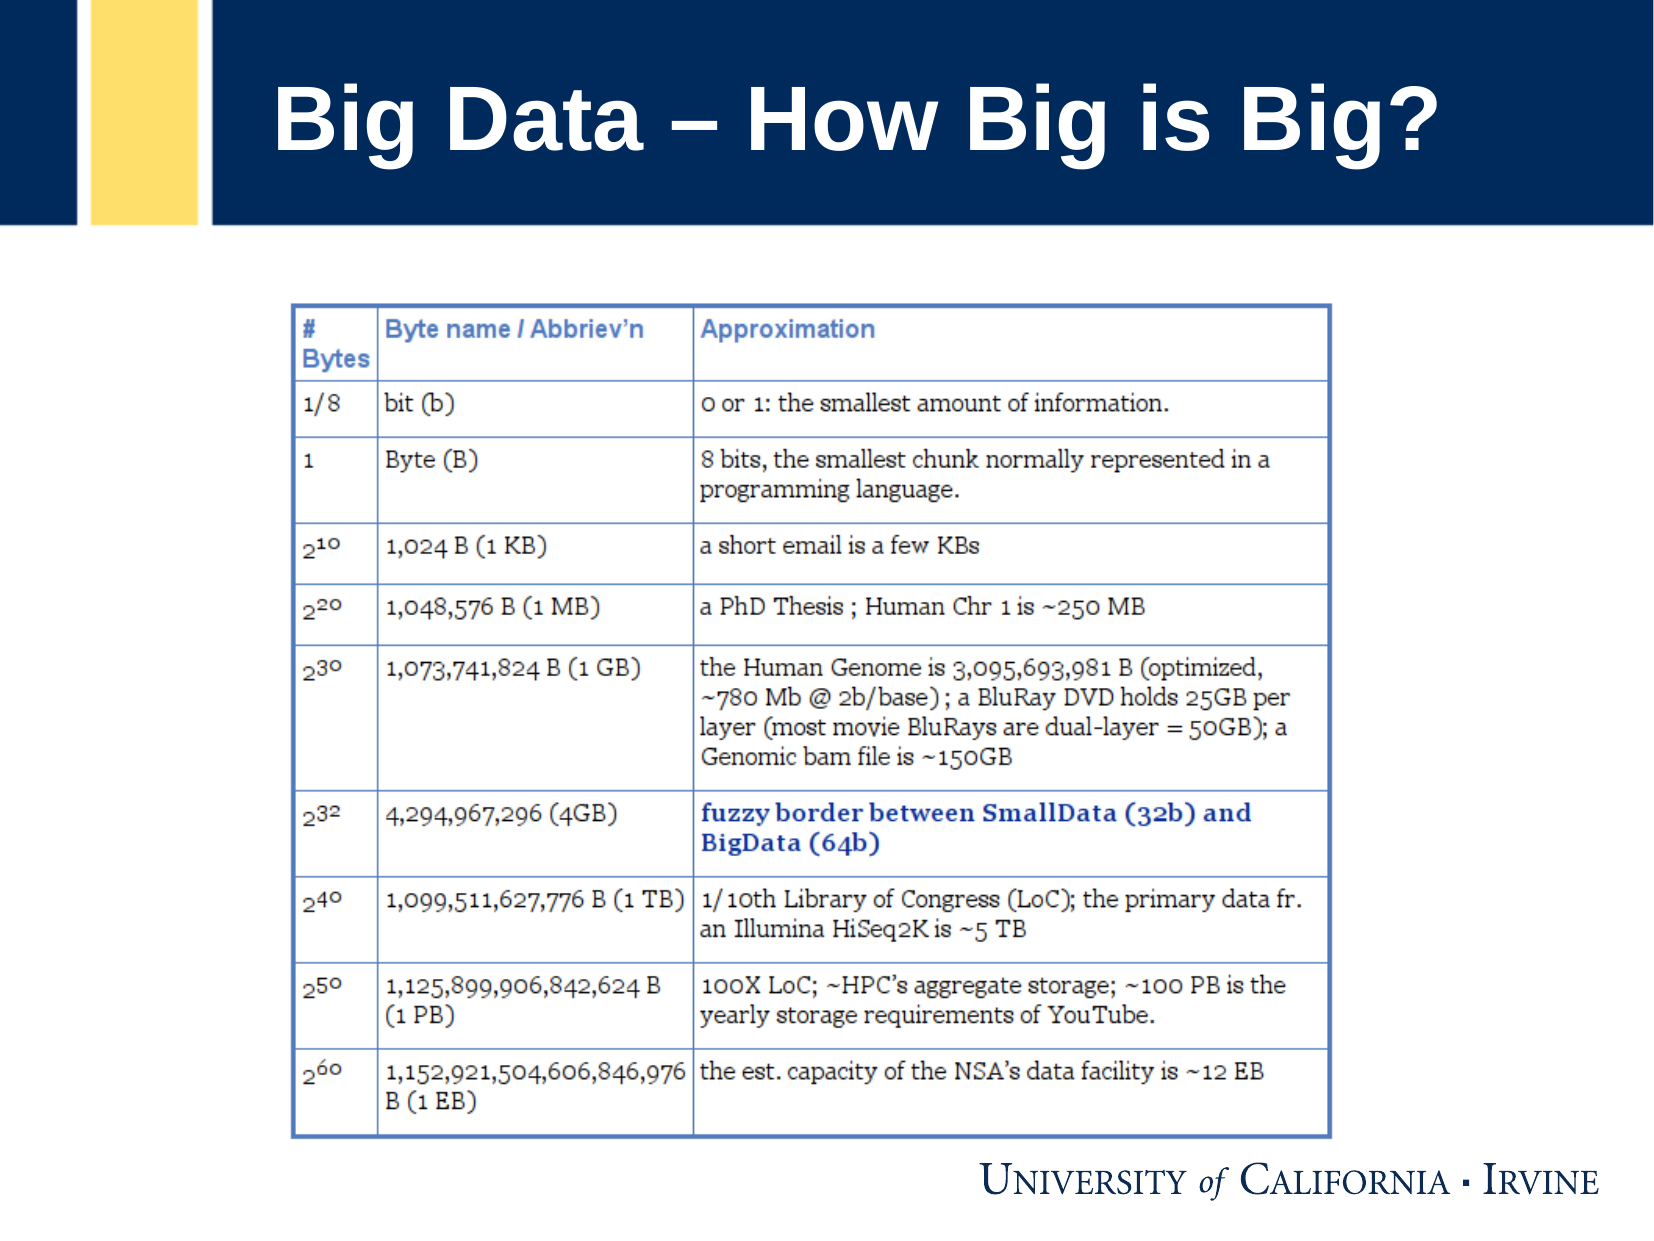

# Big Data – How Big is Big?